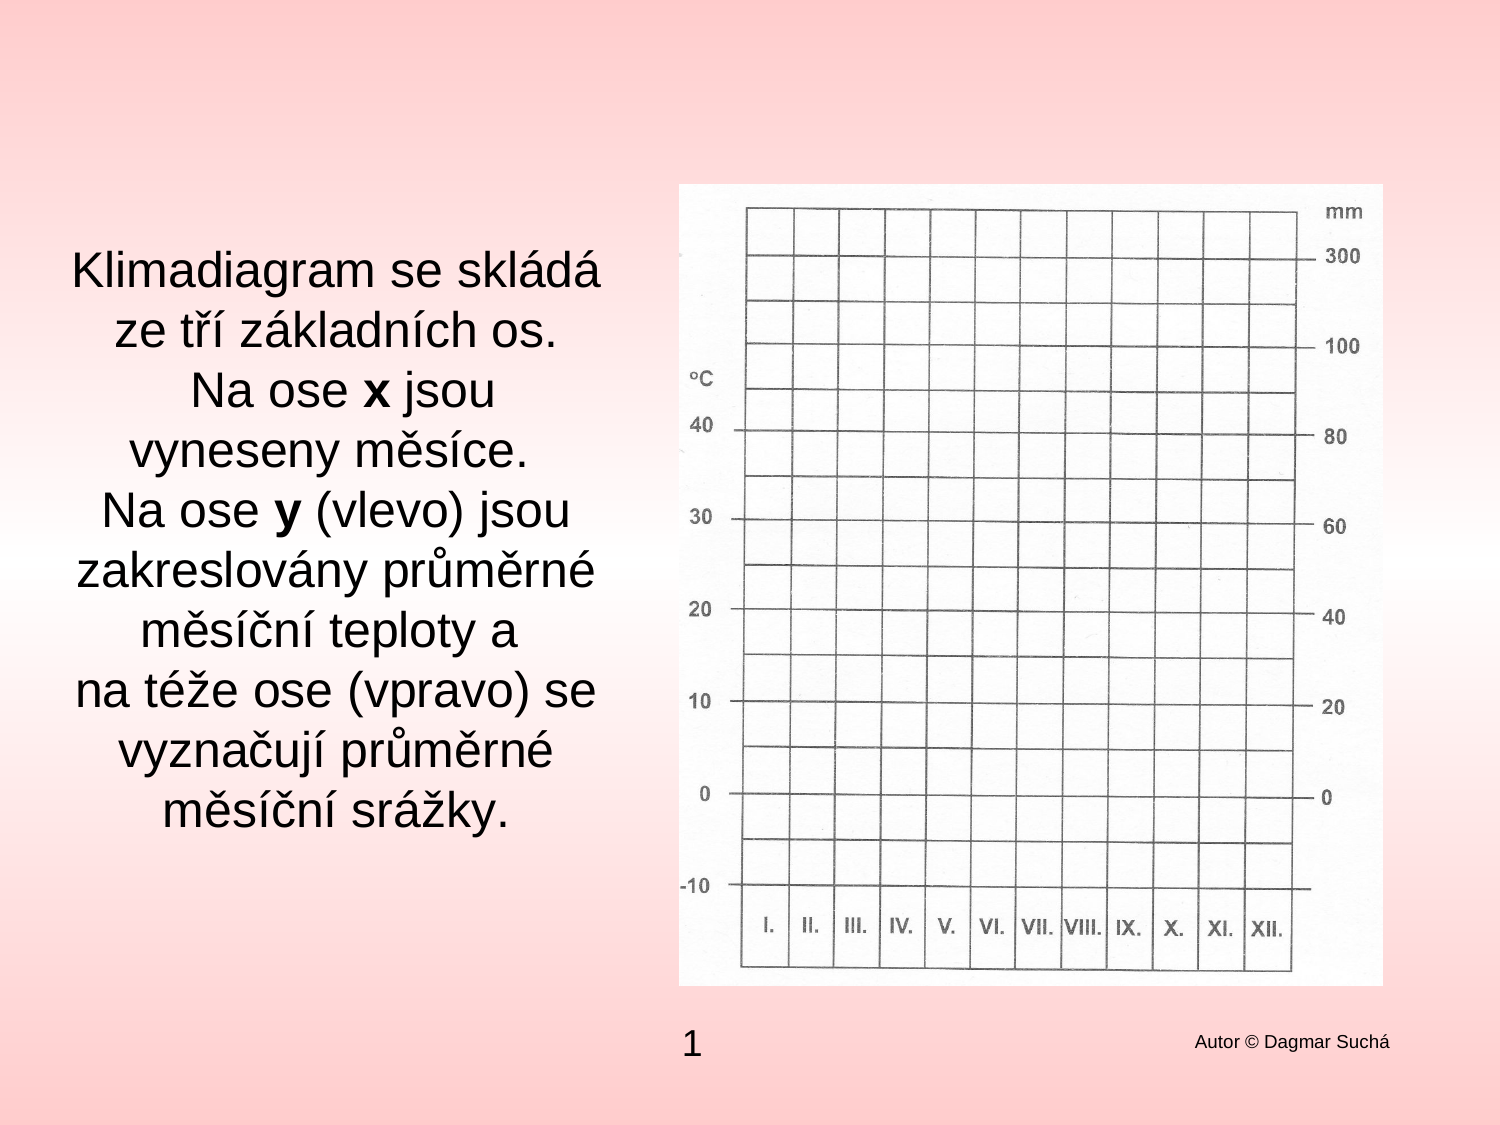

# Klimadiagram se skládá ze tří základních os. Na ose x jsou vyneseny měsíce. Na ose y (vlevo) jsou zakreslovány průměrné měsíční teploty a na téže ose (vpravo) se vyznačují průměrné měsíční srážky.
1
Autor © Dagmar Suchá